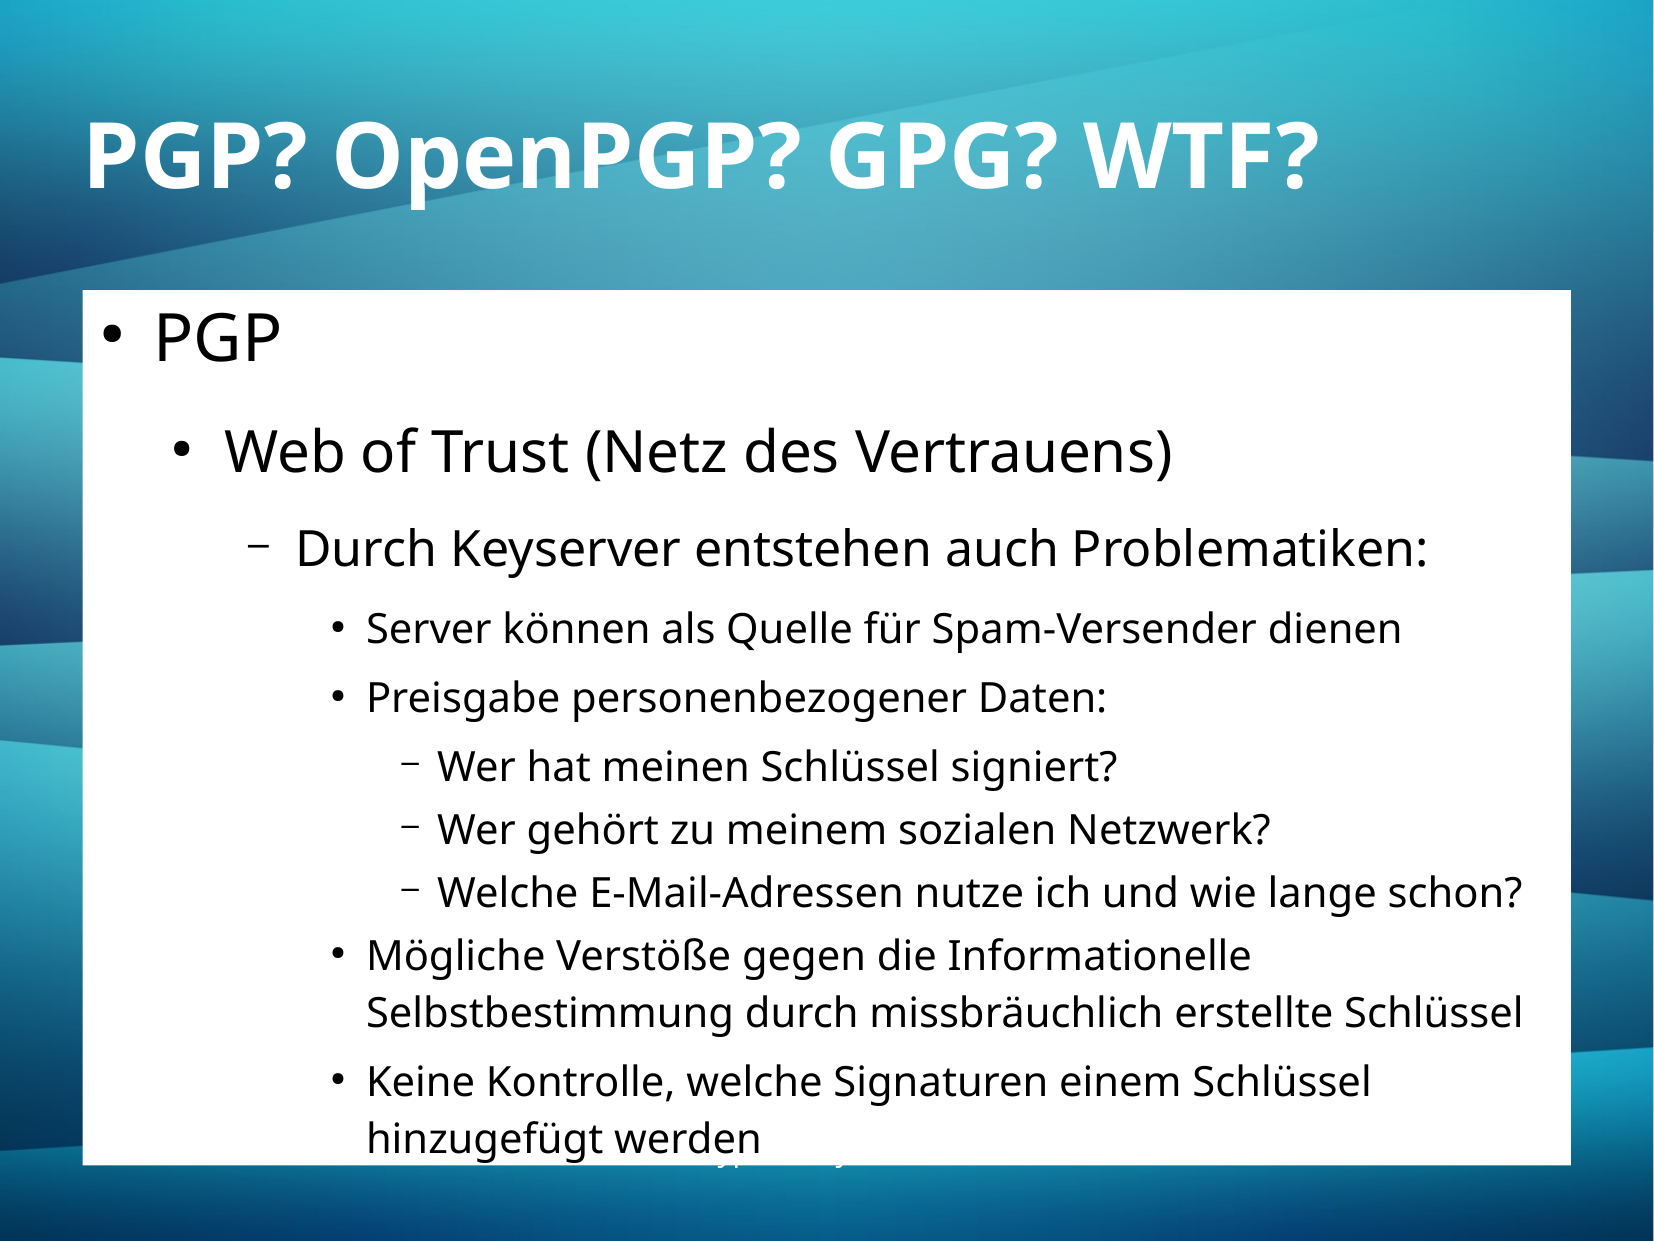

# PGP? OpenPGP? GPG? WTF?
PGP
Web of Trust (Netz des Vertrauens)
Durch Keyserver entstehen auch Problematiken:
Server können als Quelle für Spam-Versender dienen
Preisgabe personenbezogener Daten:
Wer hat meinen Schlüssel signiert?
Wer gehört zu meinem sozialen Netzwerk?
Welche E-Mail-Adressen nutze ich und wie lange schon?
Mögliche Verstöße gegen die Informationelle Selbstbestimmung durch missbräuchlich erstellte Schlüssel
Keine Kontrolle, welche Signaturen einem Schlüssel hinzugefügt werden
23.11.2013
CryptoParty, Kollnau
21